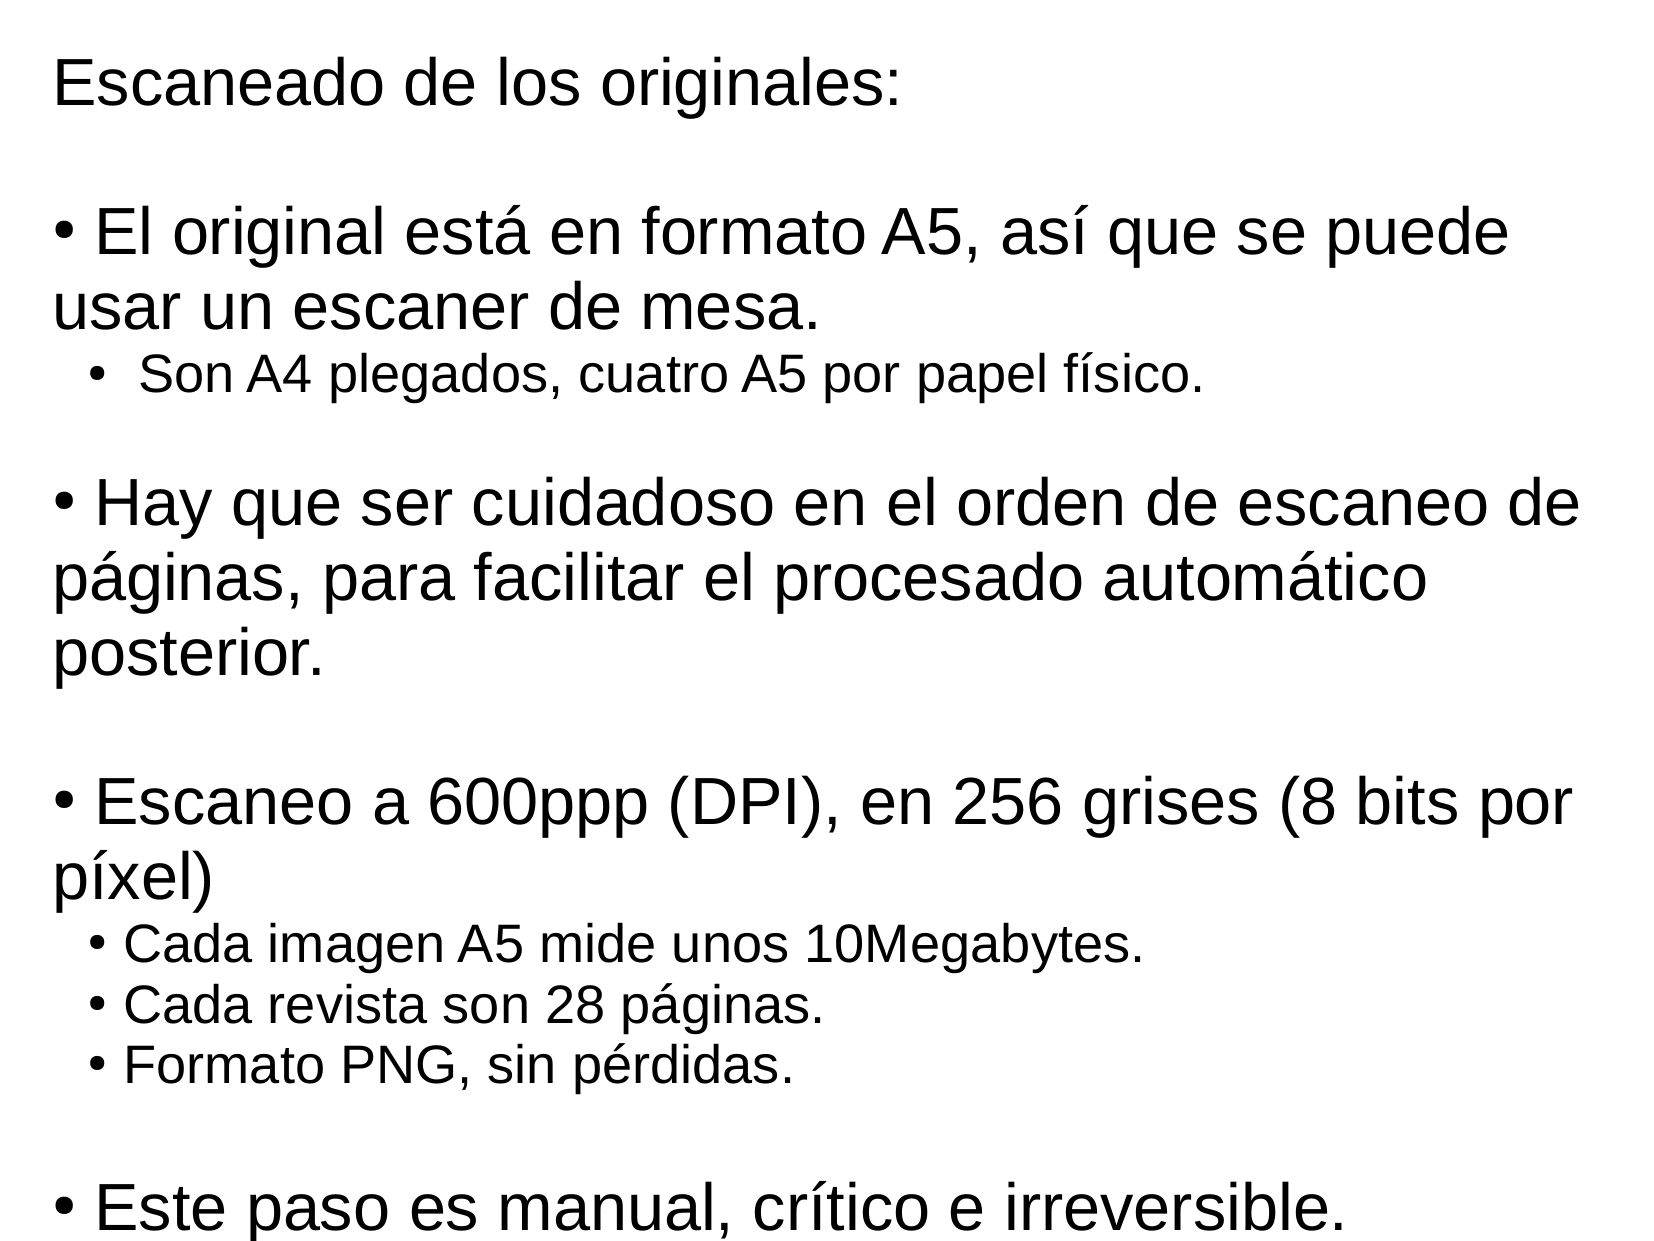

Escaneado de los originales:
 El original está en formato A5, así que se puede usar un escaner de mesa.
 Son A4 plegados, cuatro A5 por papel físico.
 Hay que ser cuidadoso en el orden de escaneo de páginas, para facilitar el procesado automático posterior.
 Escaneo a 600ppp (DPI), en 256 grises (8 bits por píxel)
Cada imagen A5 mide unos 10Megabytes.
Cada revista son 28 páginas.
Formato PNG, sin pérdidas.
 Este paso es manual, crítico e irreversible.